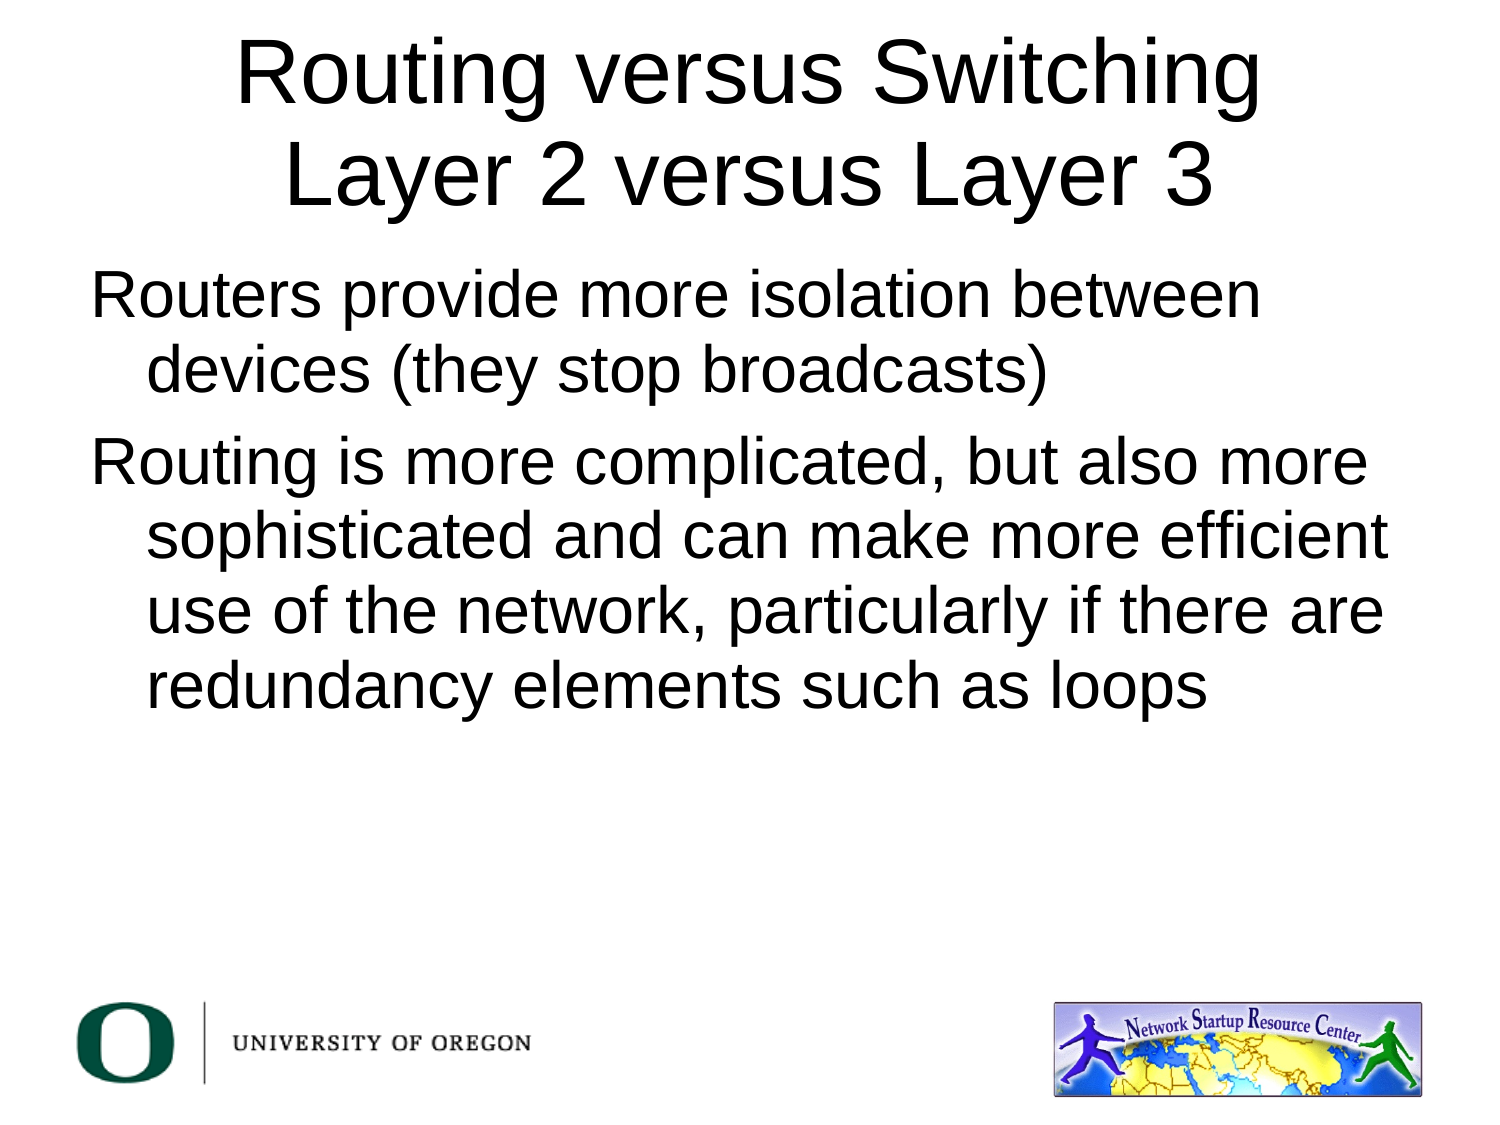

# Routing versus Switching Layer 2 versus Layer 3
Routers provide more isolation between devices (they stop broadcasts)
Routing is more complicated, but also more sophisticated and can make more efficient use of the network, particularly if there are redundancy elements such as loops